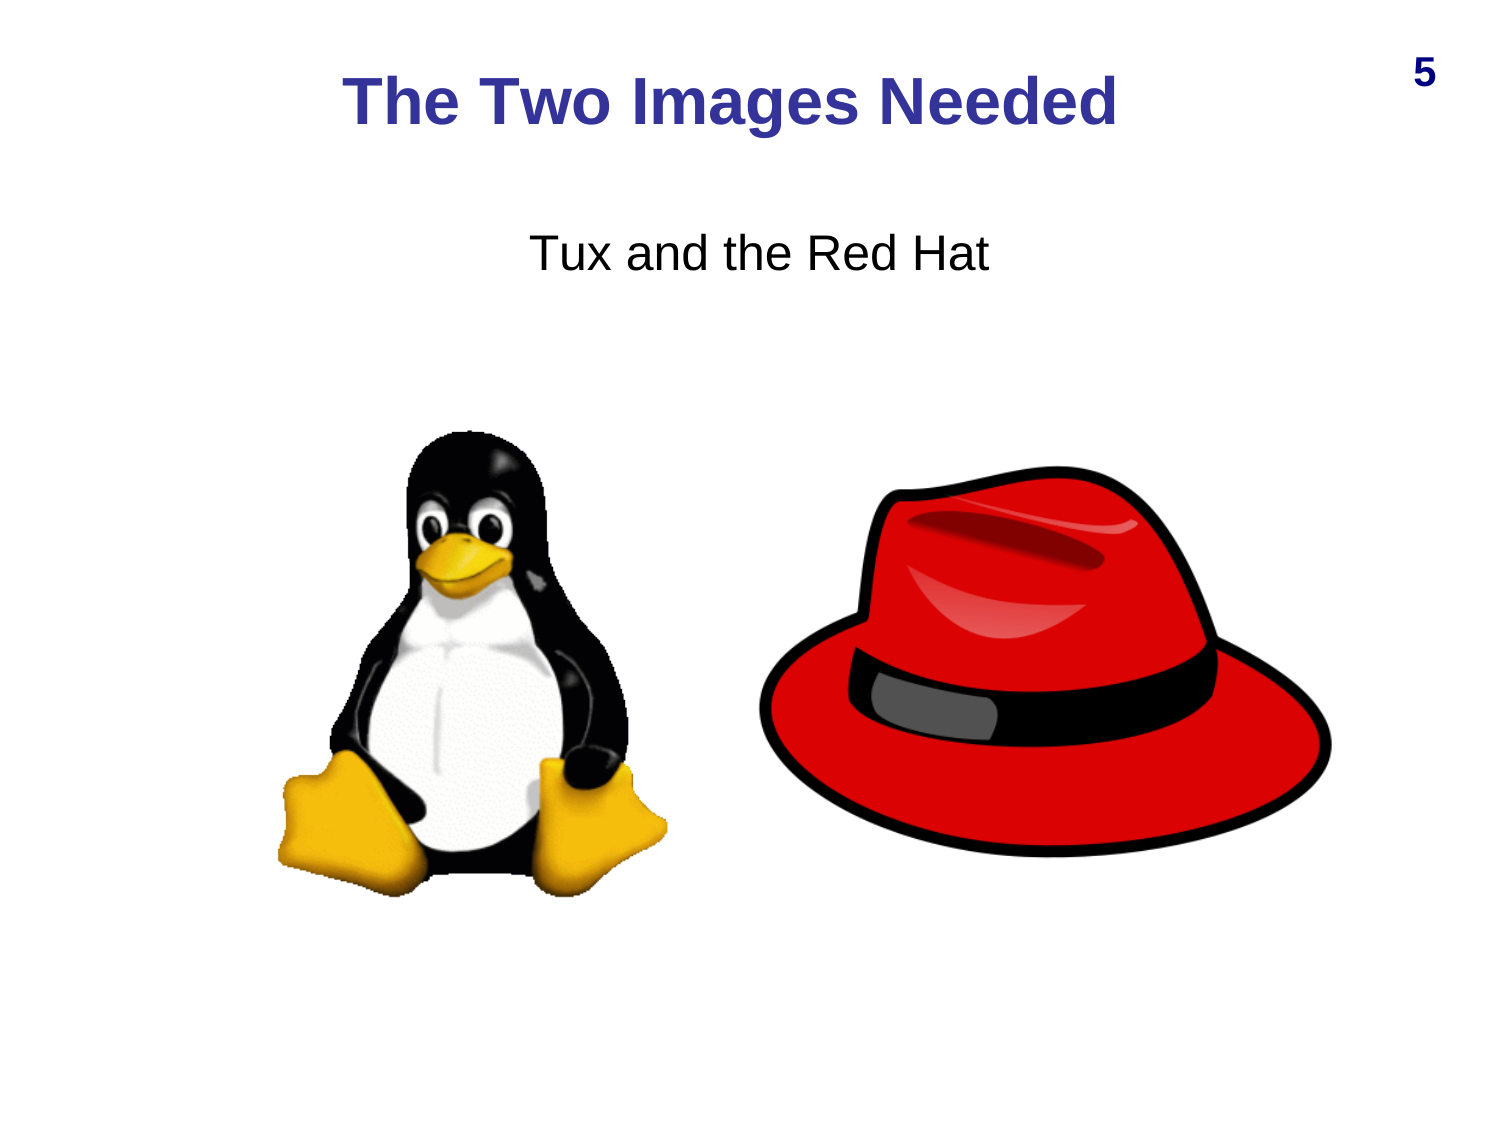

5
# The Two Images Needed
Tux and the Red Hat